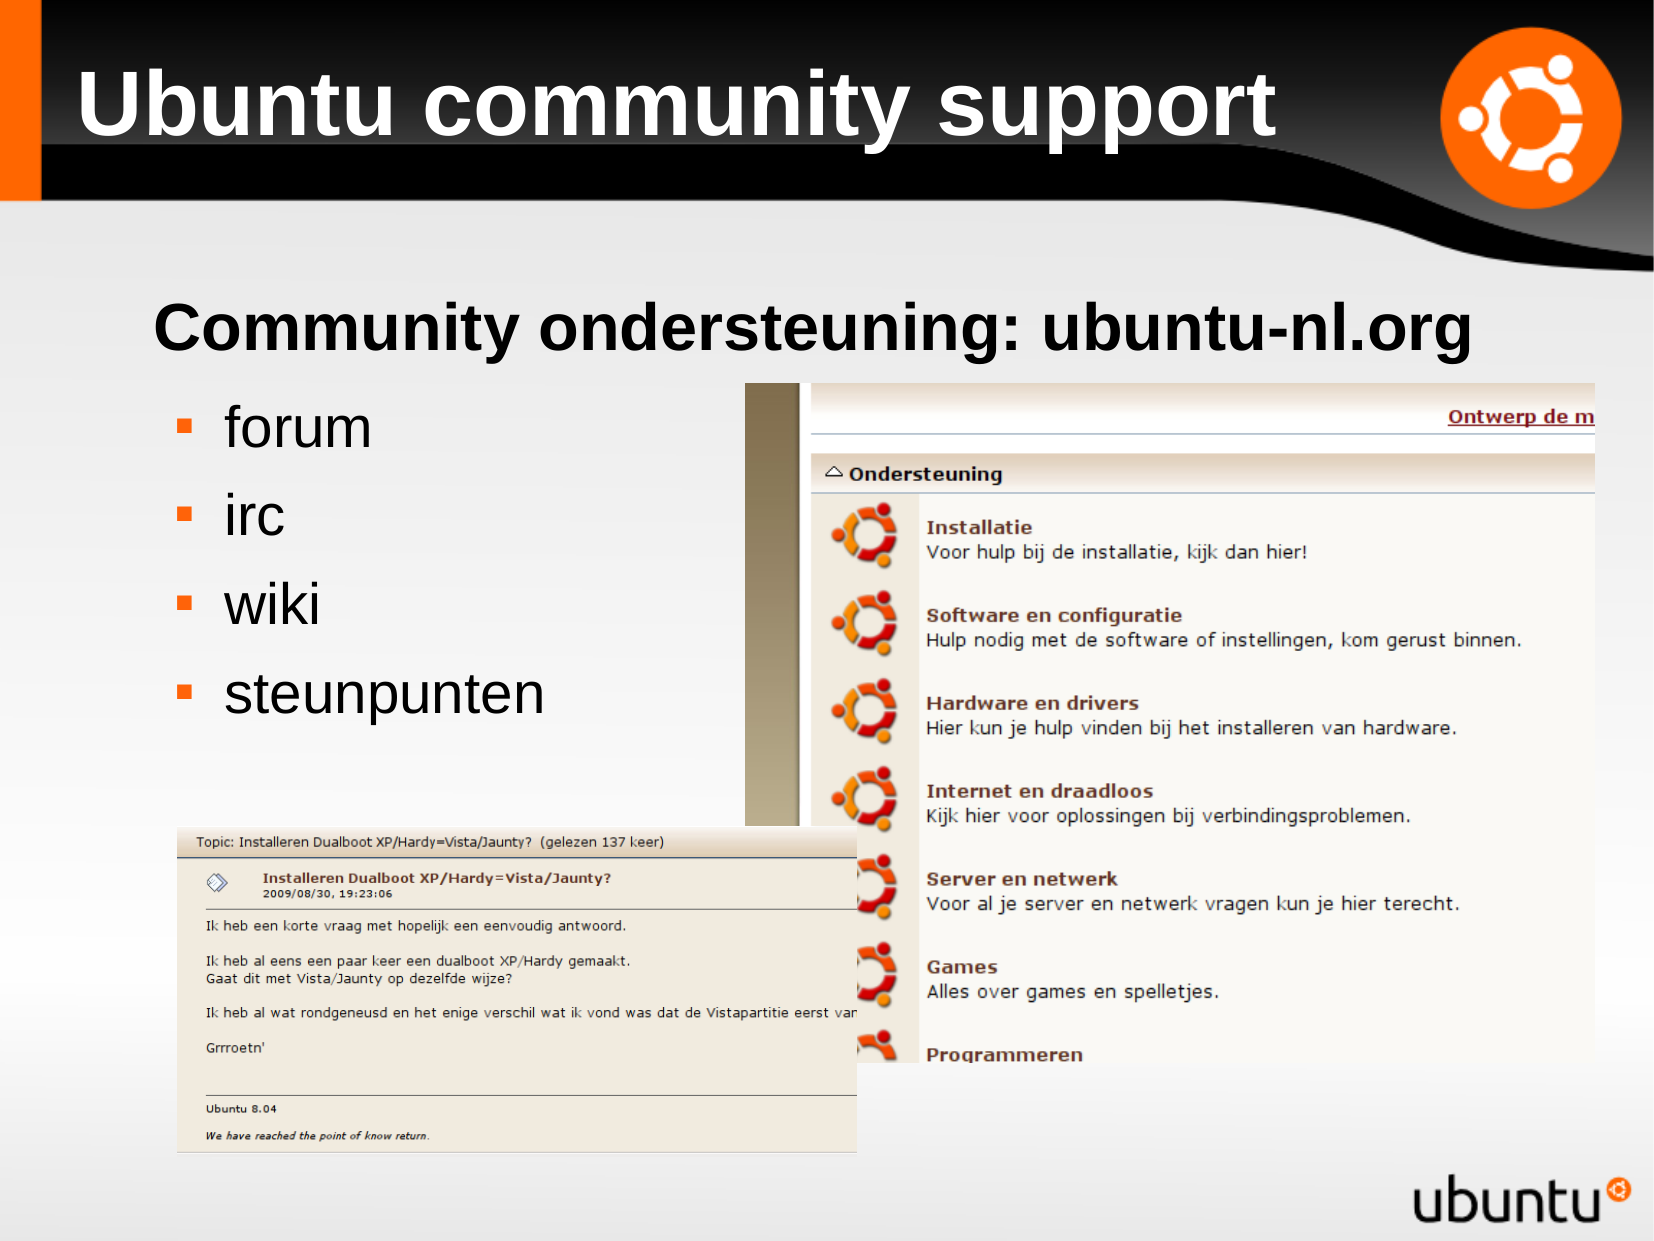

# Ubuntu community support
Community ondersteuning: ubuntu-nl.org
forum
irc
wiki
steunpunten